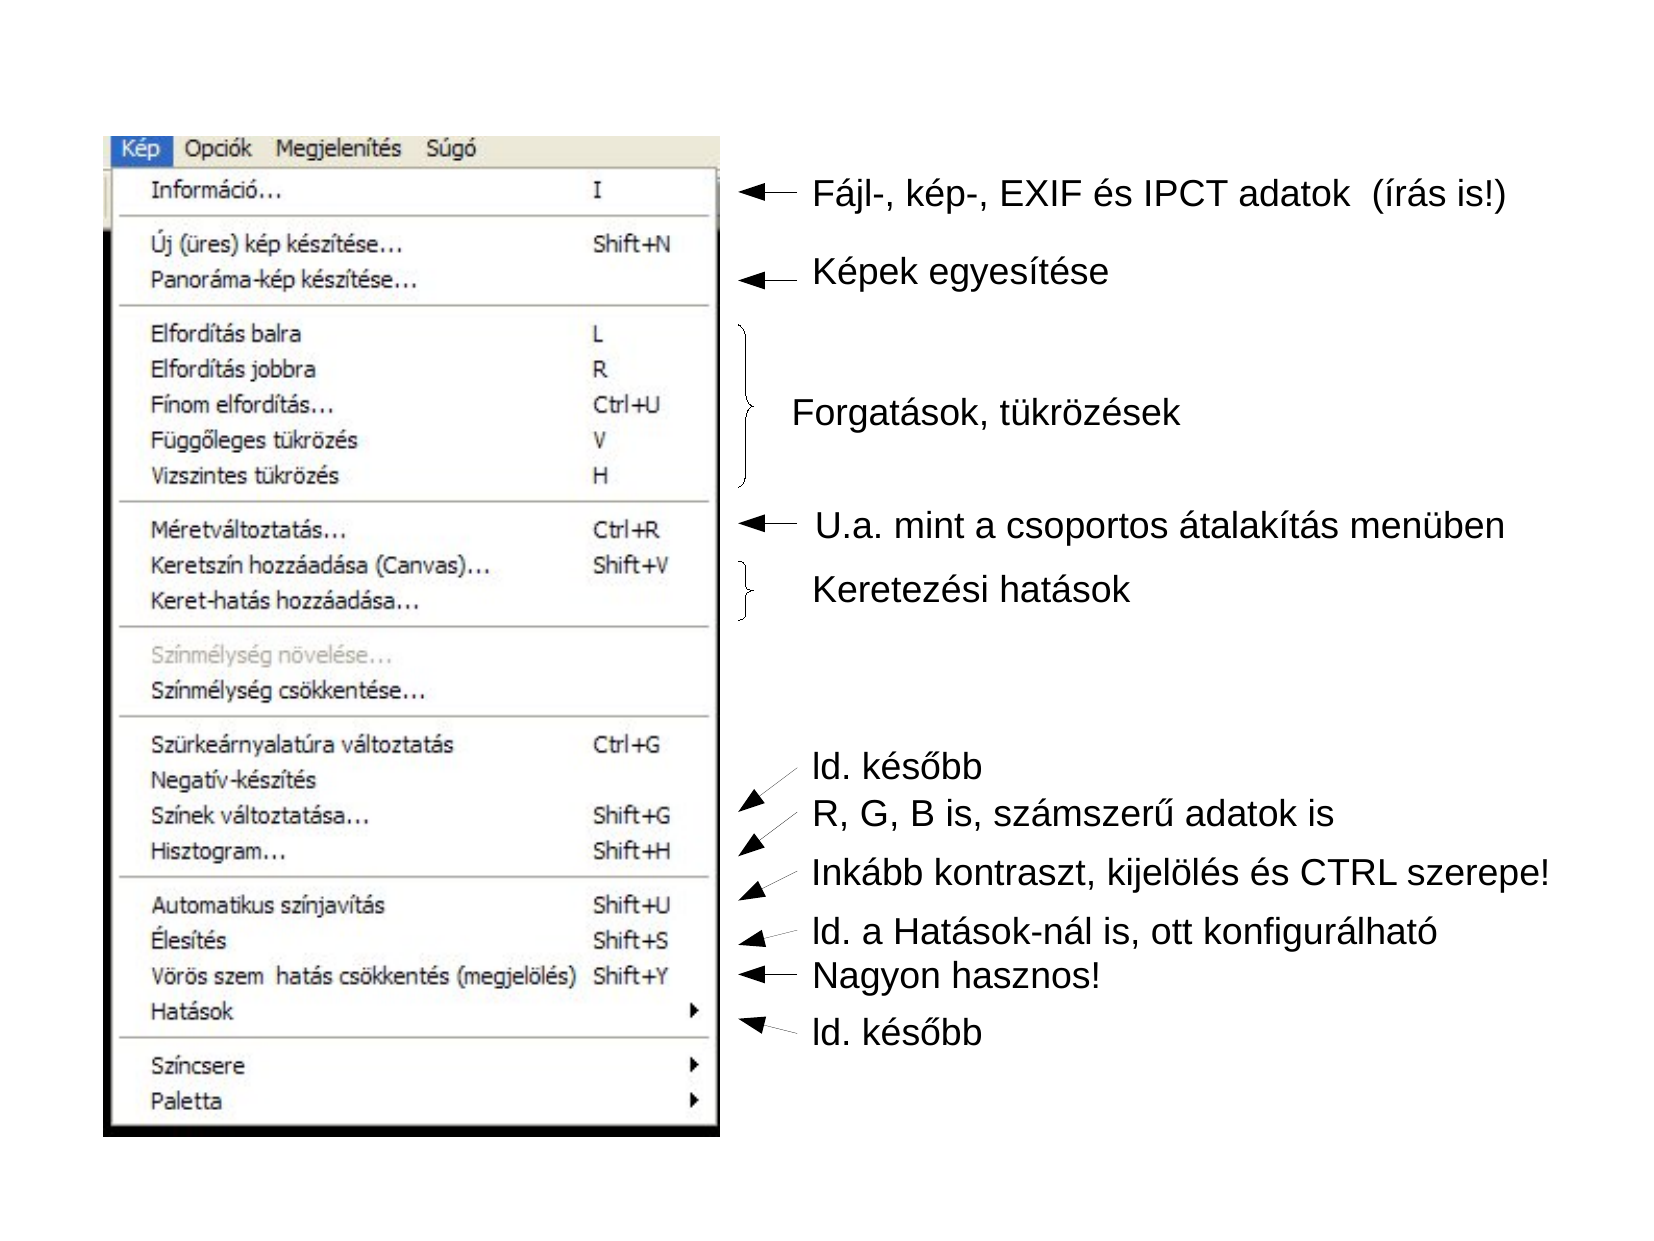

Fájl-, kép-, EXIF és IPCT adatok (írás is!)
Képek egyesítése
Forgatások, tükrözések
U.a. mint a csoportos átalakítás menüben
Keretezési hatások
ld. később
R, G, B is, számszerű adatok is
Inkább kontraszt, kijelölés és CTRL szerepe!
ld. a Hatások-nál is, ott konfigurálható
Nagyon hasznos!
ld. később